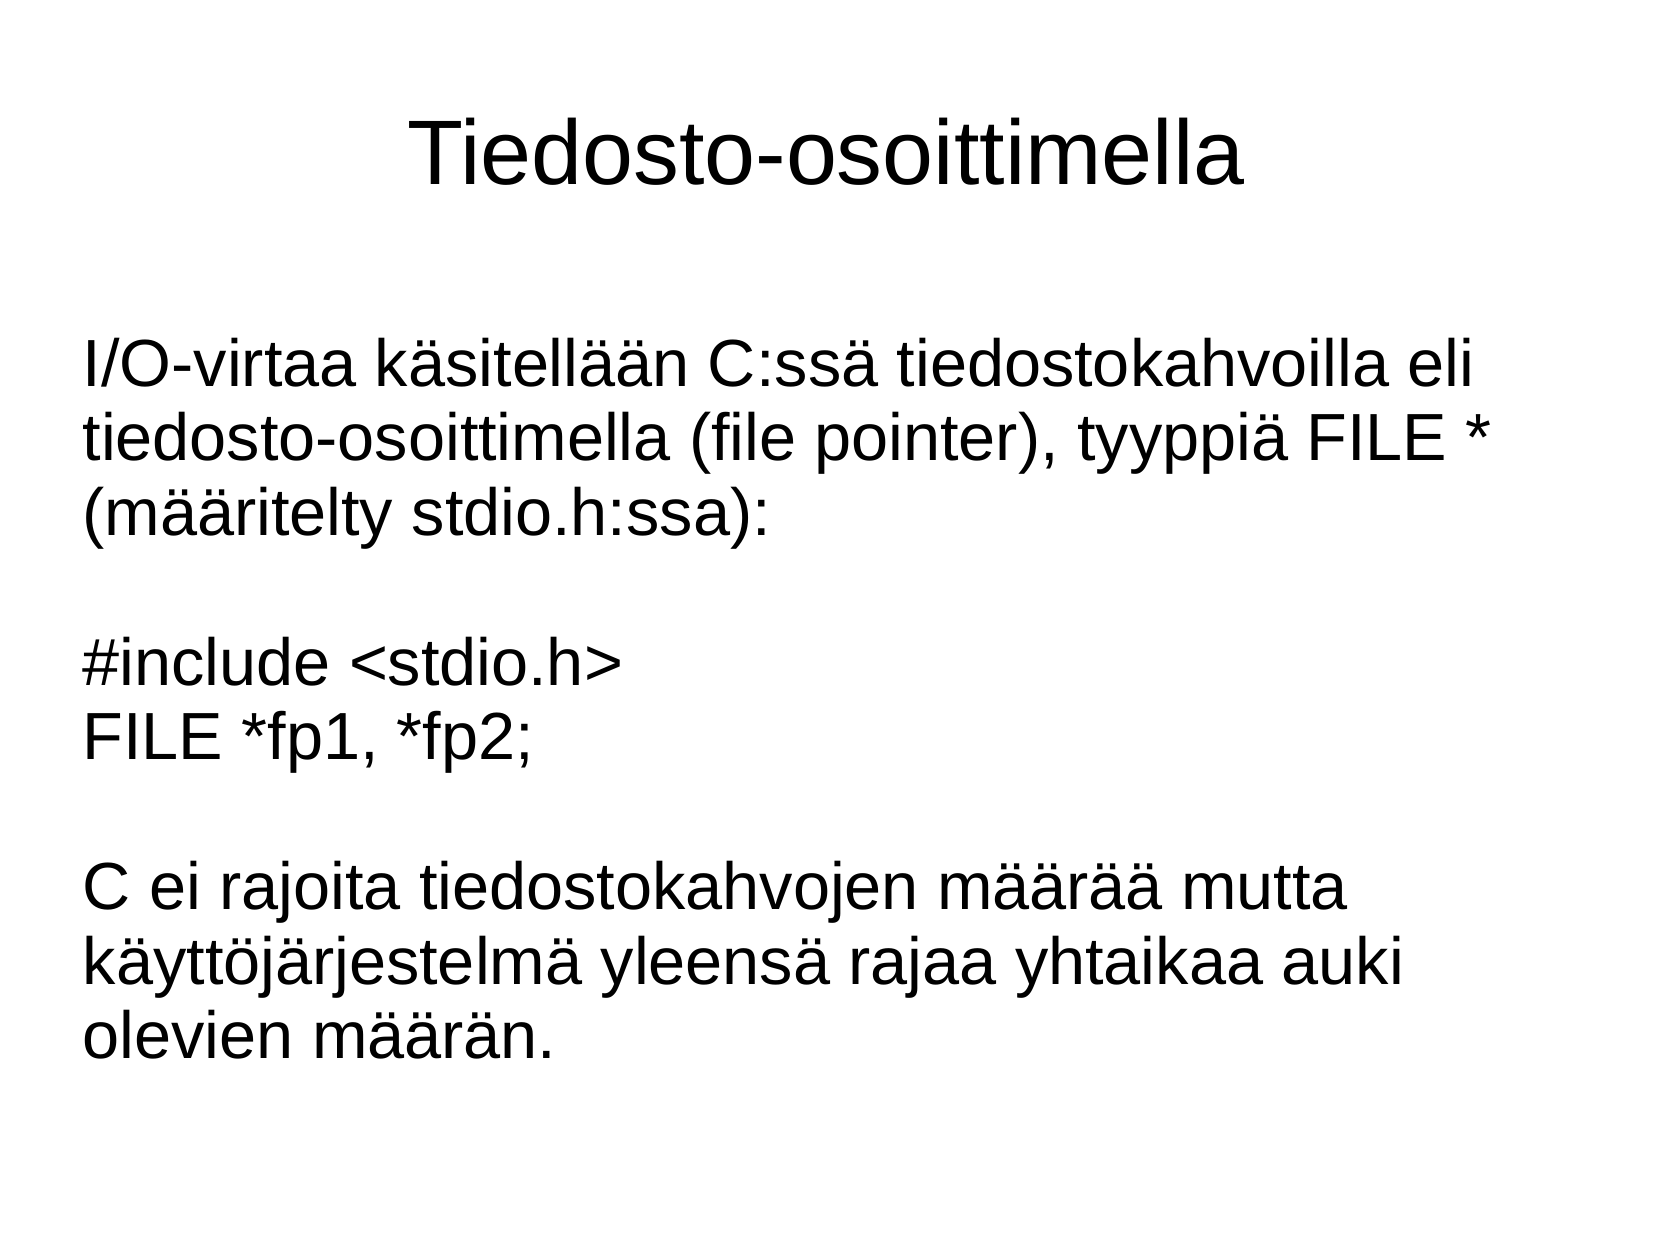

# Tiedosto-osoittimella
I/O-virtaa käsitellään C:ssä tiedostokahvoilla eli tiedosto-osoittimella (file pointer), tyyppiä FILE * (määritelty stdio.h:ssa):
#include <stdio.h>
FILE *fp1, *fp2;
C ei rajoita tiedostokahvojen määrää mutta käyttöjärjestelmä yleensä rajaa yhtaikaa auki olevien määrän.